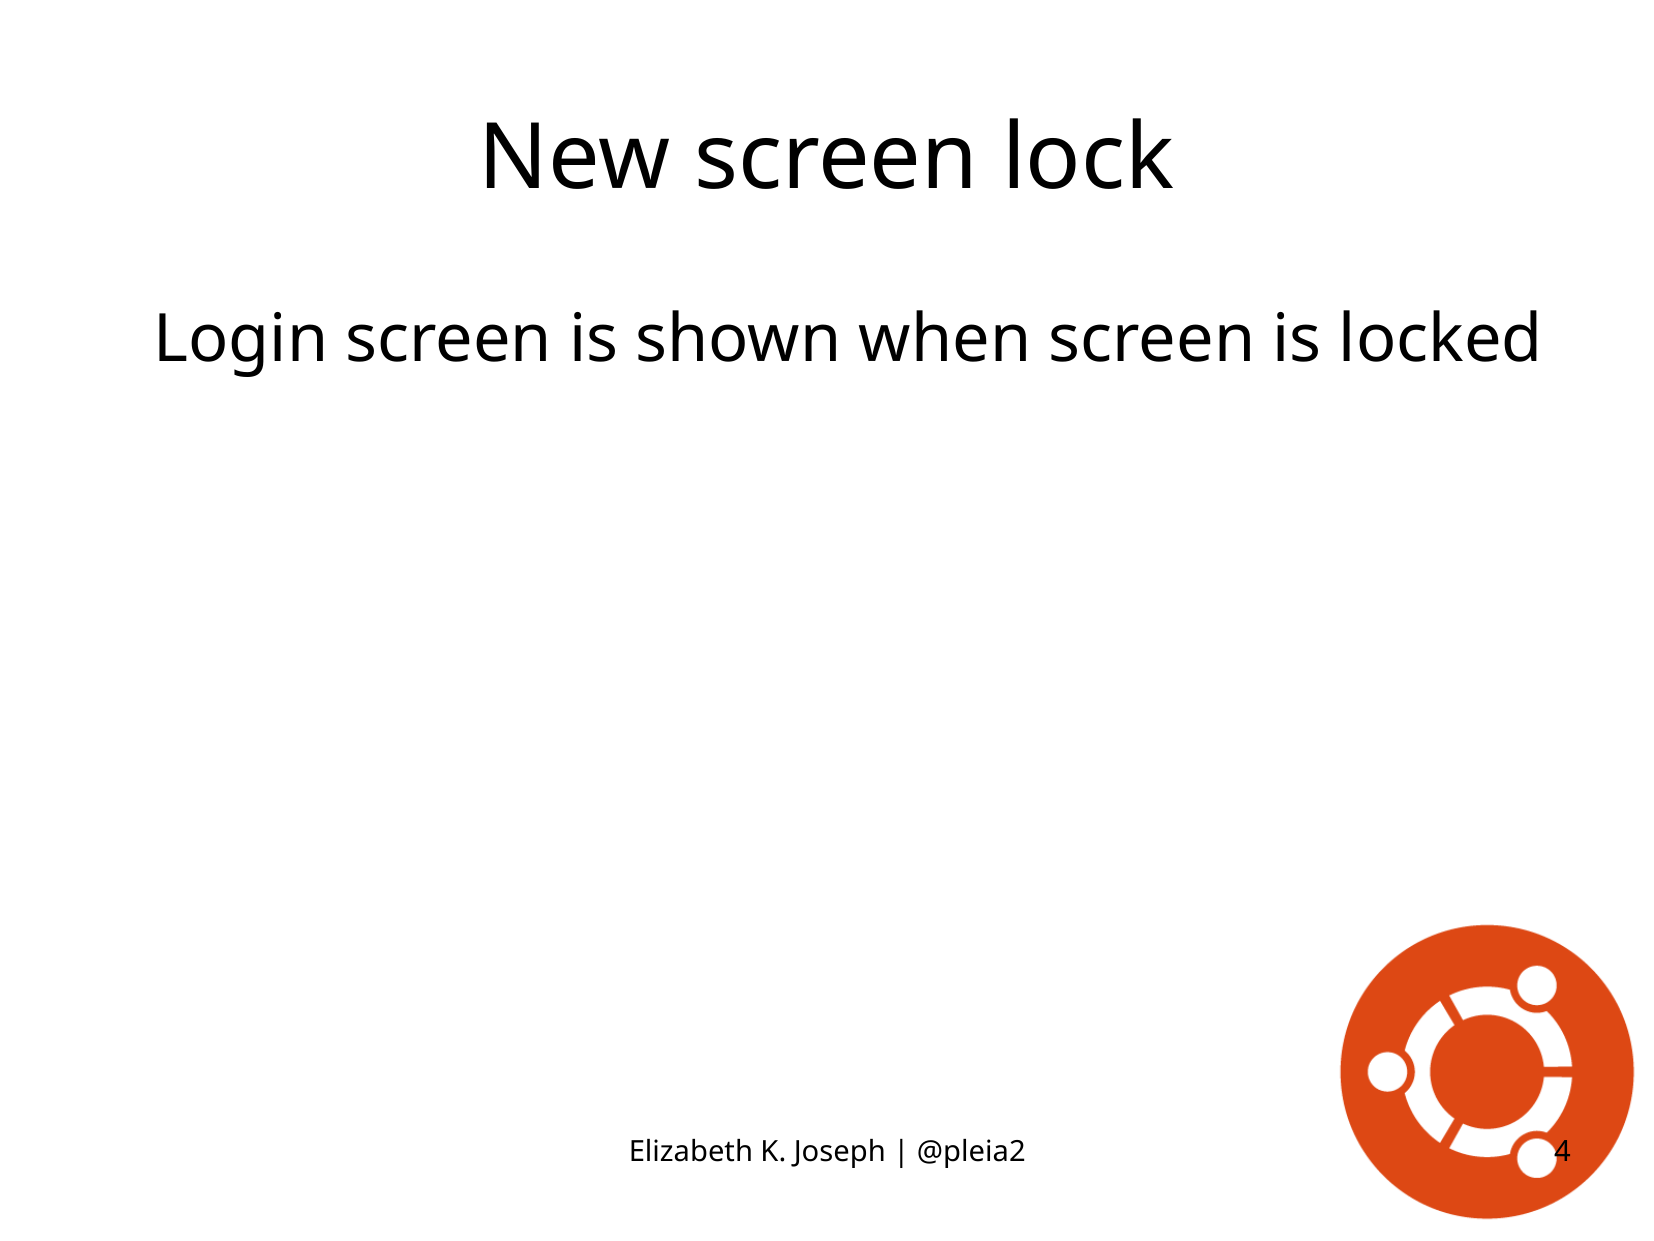

# New screen lock
Login screen is shown when screen is locked
Elizabeth K. Joseph | @pleia2
4